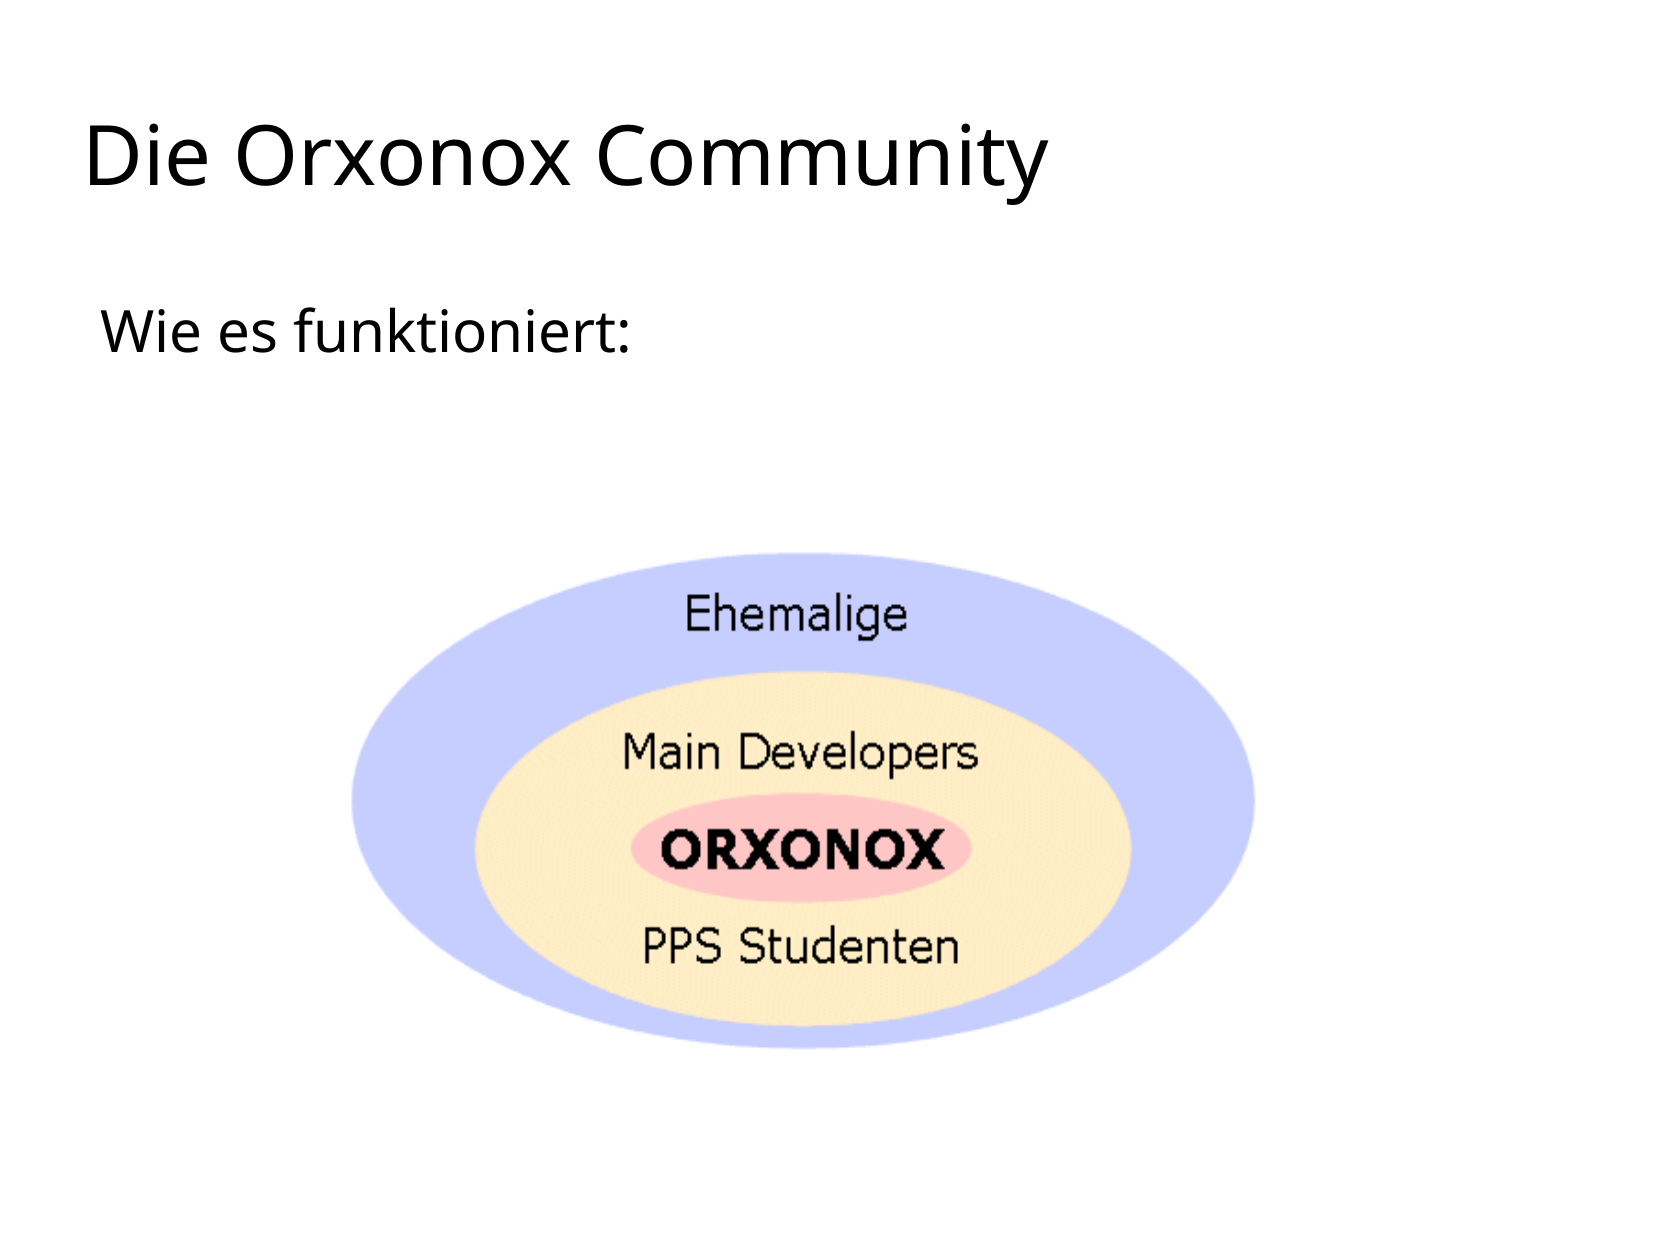

# Die Orxonox Community
Wie es funktioniert: